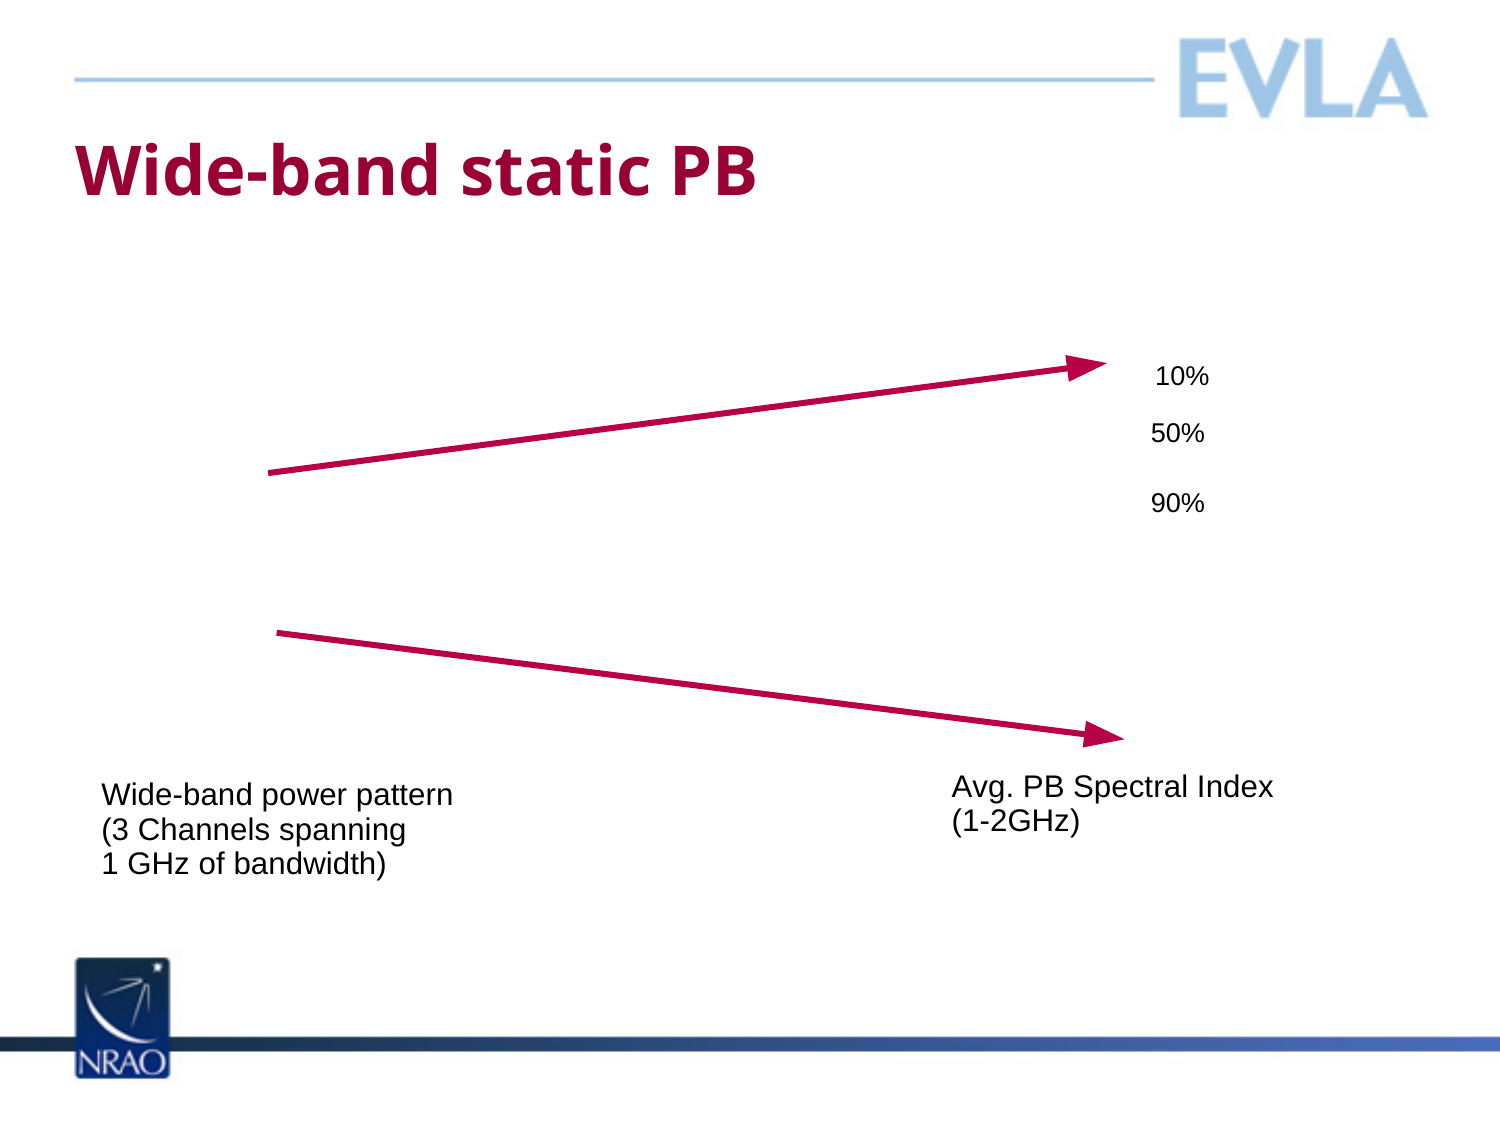

# Wide-band static PB
10%
50%
90%
Avg. PB Spectral Index
(1-2GHz)
Wide-band power pattern
(3 Channels spanning
1 GHz of bandwidth)